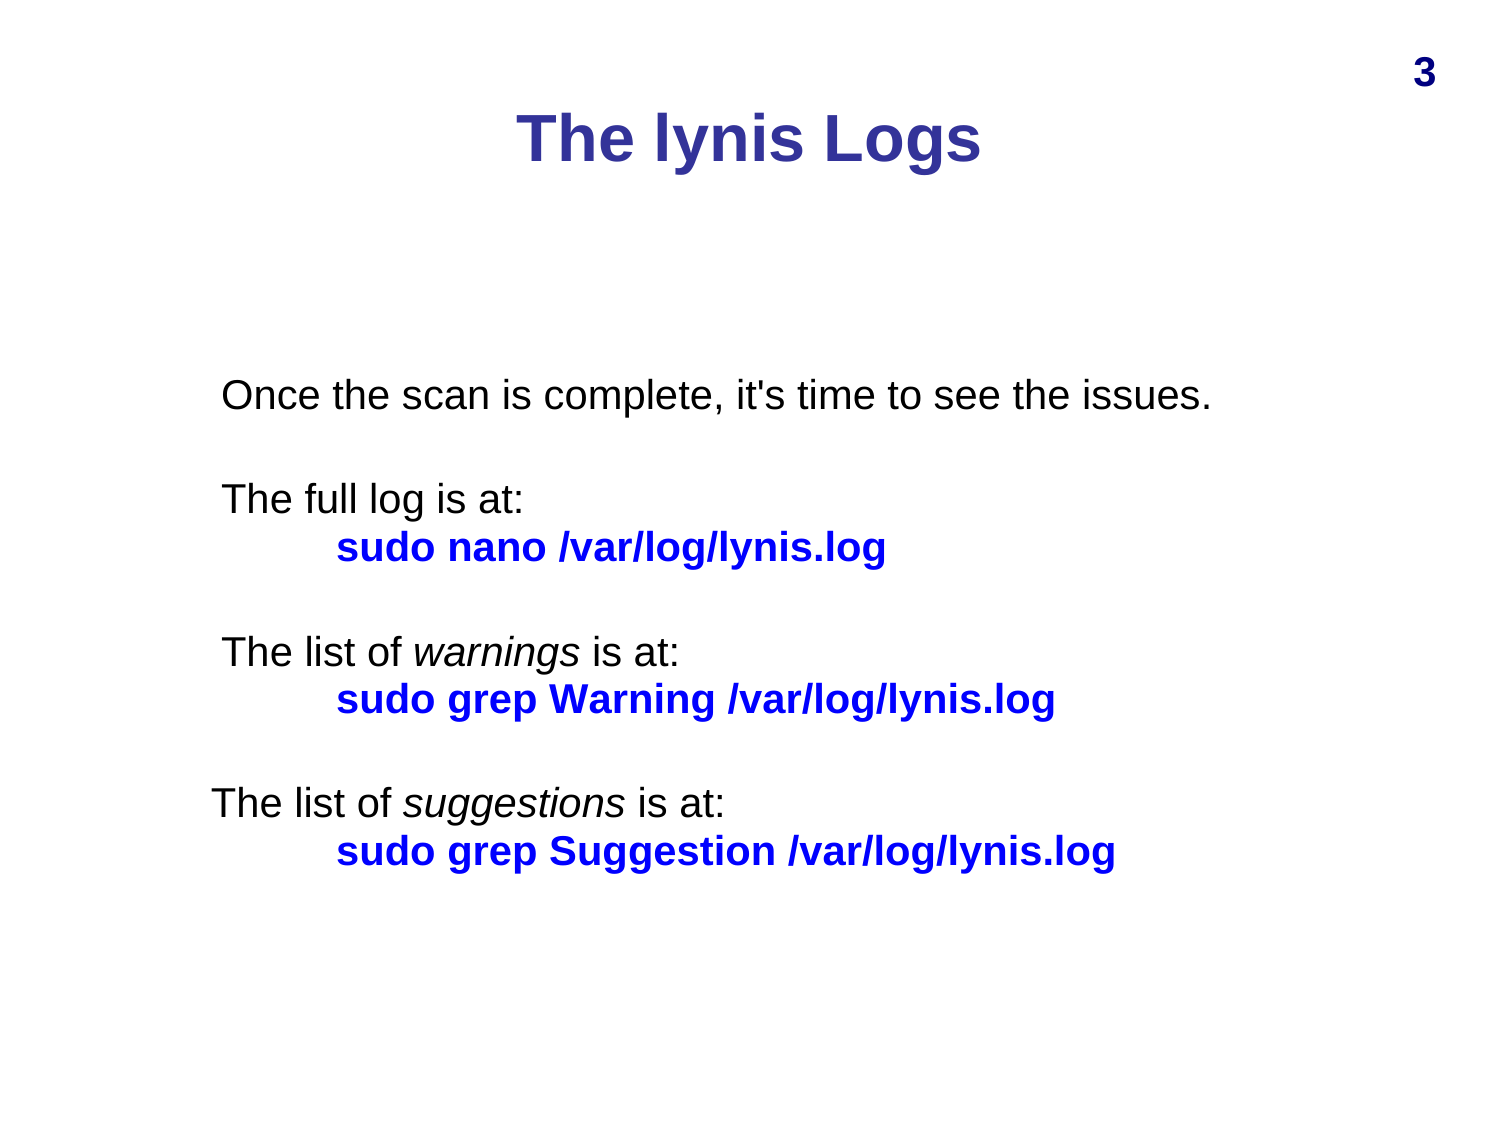

3
# The lynis Logs
Once the scan is complete, it's time to see the issues.
The full log is at:
 sudo nano /var/log/lynis.log
The list of warnings is at:
 sudo grep Warning /var/log/lynis.log
 The list of suggestions is at:
 sudo grep Suggestion /var/log/lynis.log